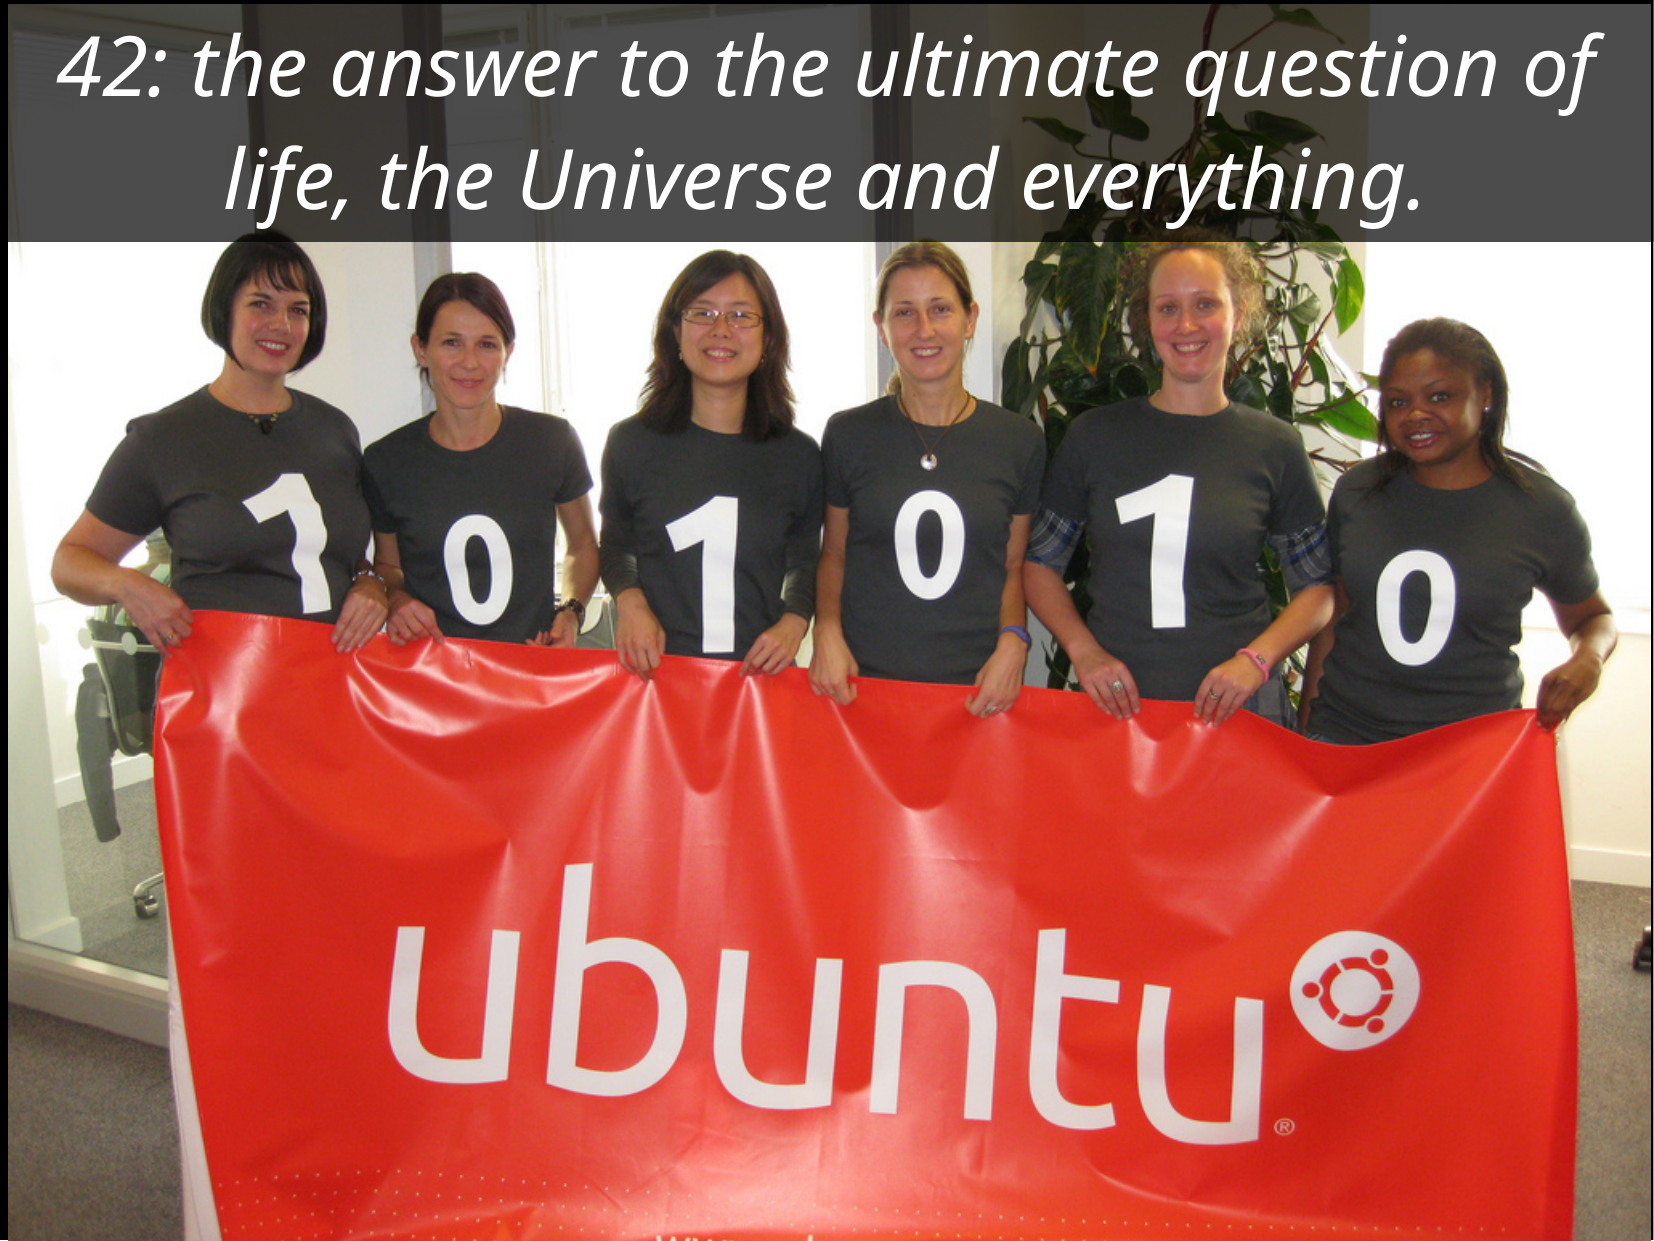

42: the answer to the ultimate question of life, the Universe and everything.